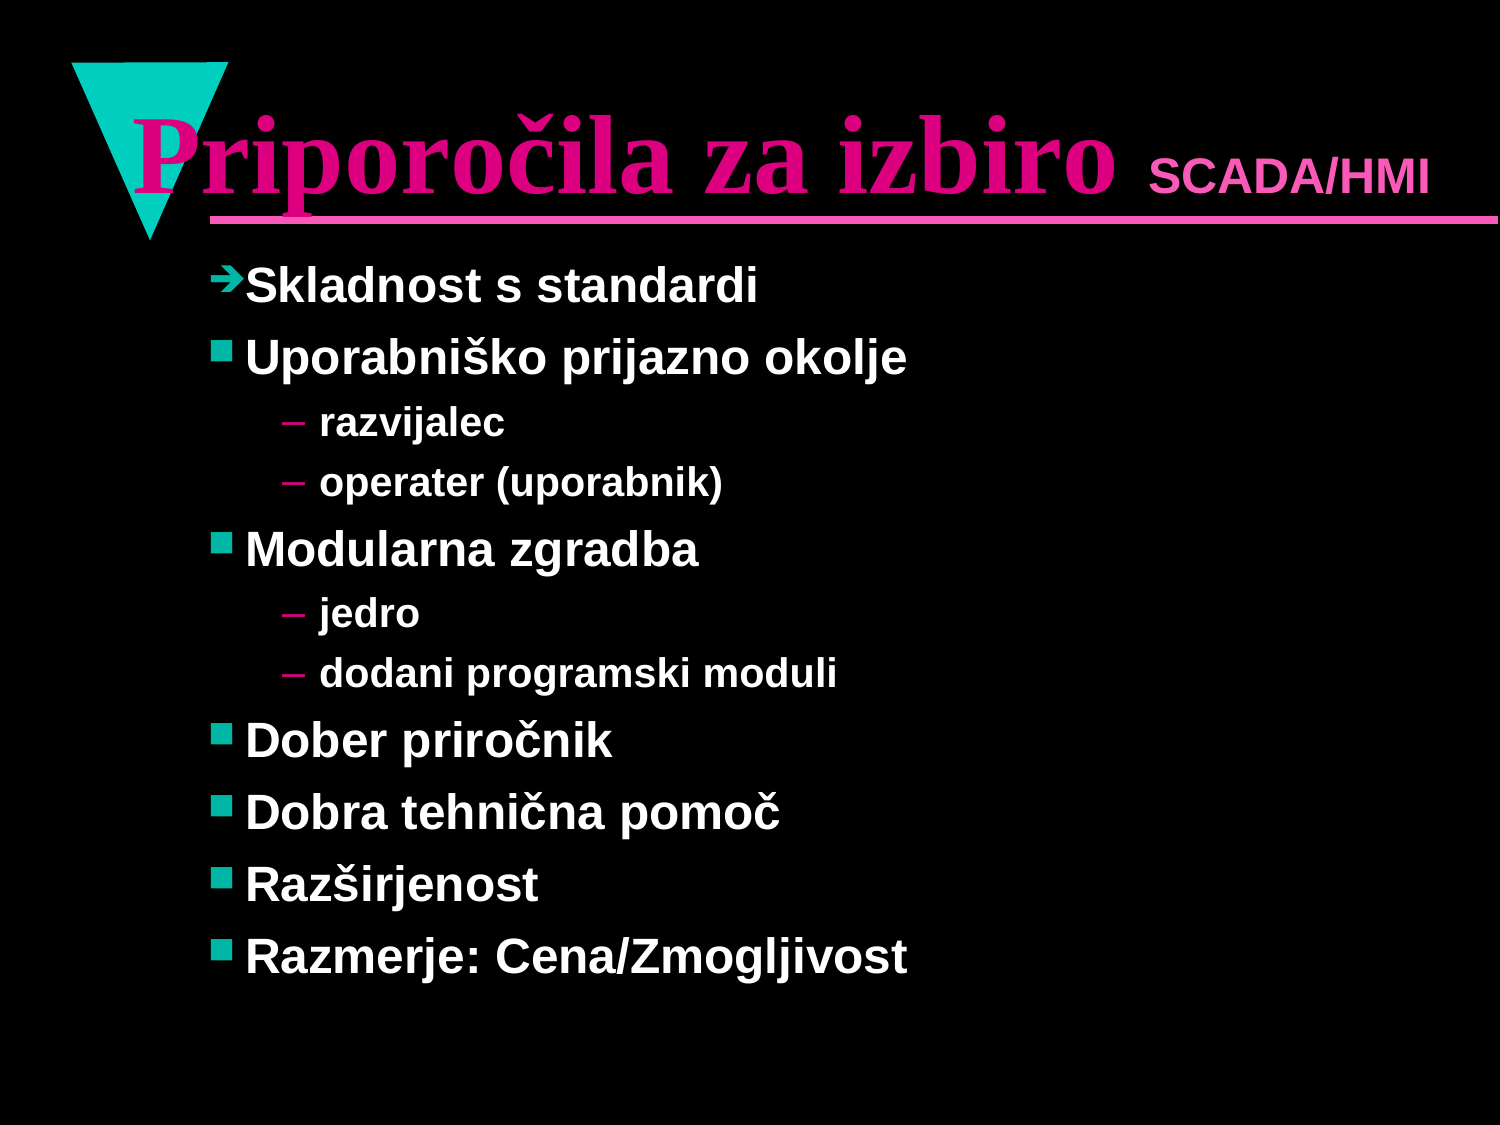

# Priporočila za izbiro SCADA/HMI
Skladnost s standardi
Uporabniško prijazno okolje
razvijalec
operater (uporabnik)
Modularna zgradba
jedro
dodani programski moduli
Dober priročnik
Dobra tehnična pomoč
Razširjenost
Razmerje: Cena/Zmogljivost
8